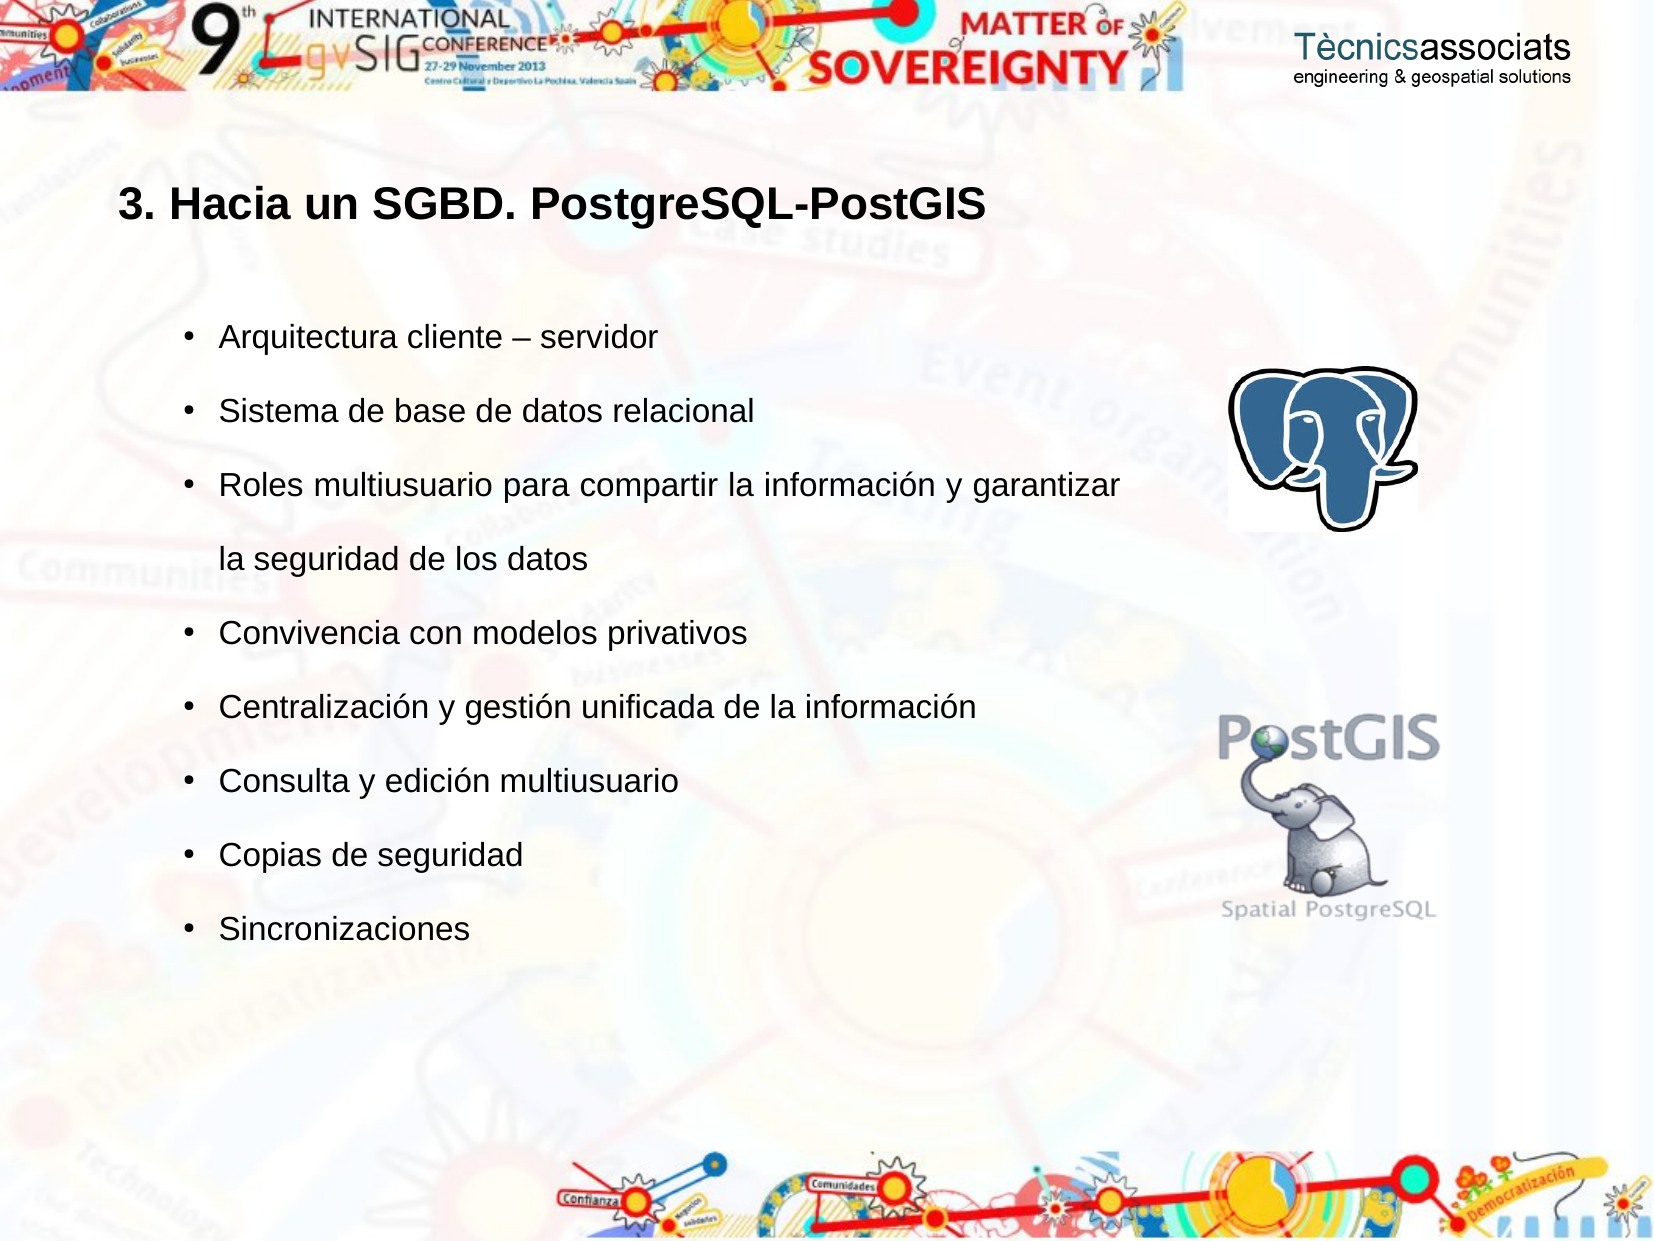

3. Hacia un SGBD. PostgreSQL-PostGIS
Arquitectura cliente – servidor
Sistema de base de datos relacional
Roles multiusuario para compartir la información y garantizar la seguridad de los datos
Convivencia con modelos privativos
Centralización y gestión unificada de la información
Consulta y edición multiusuario
Copias de seguridad
Sincronizaciones